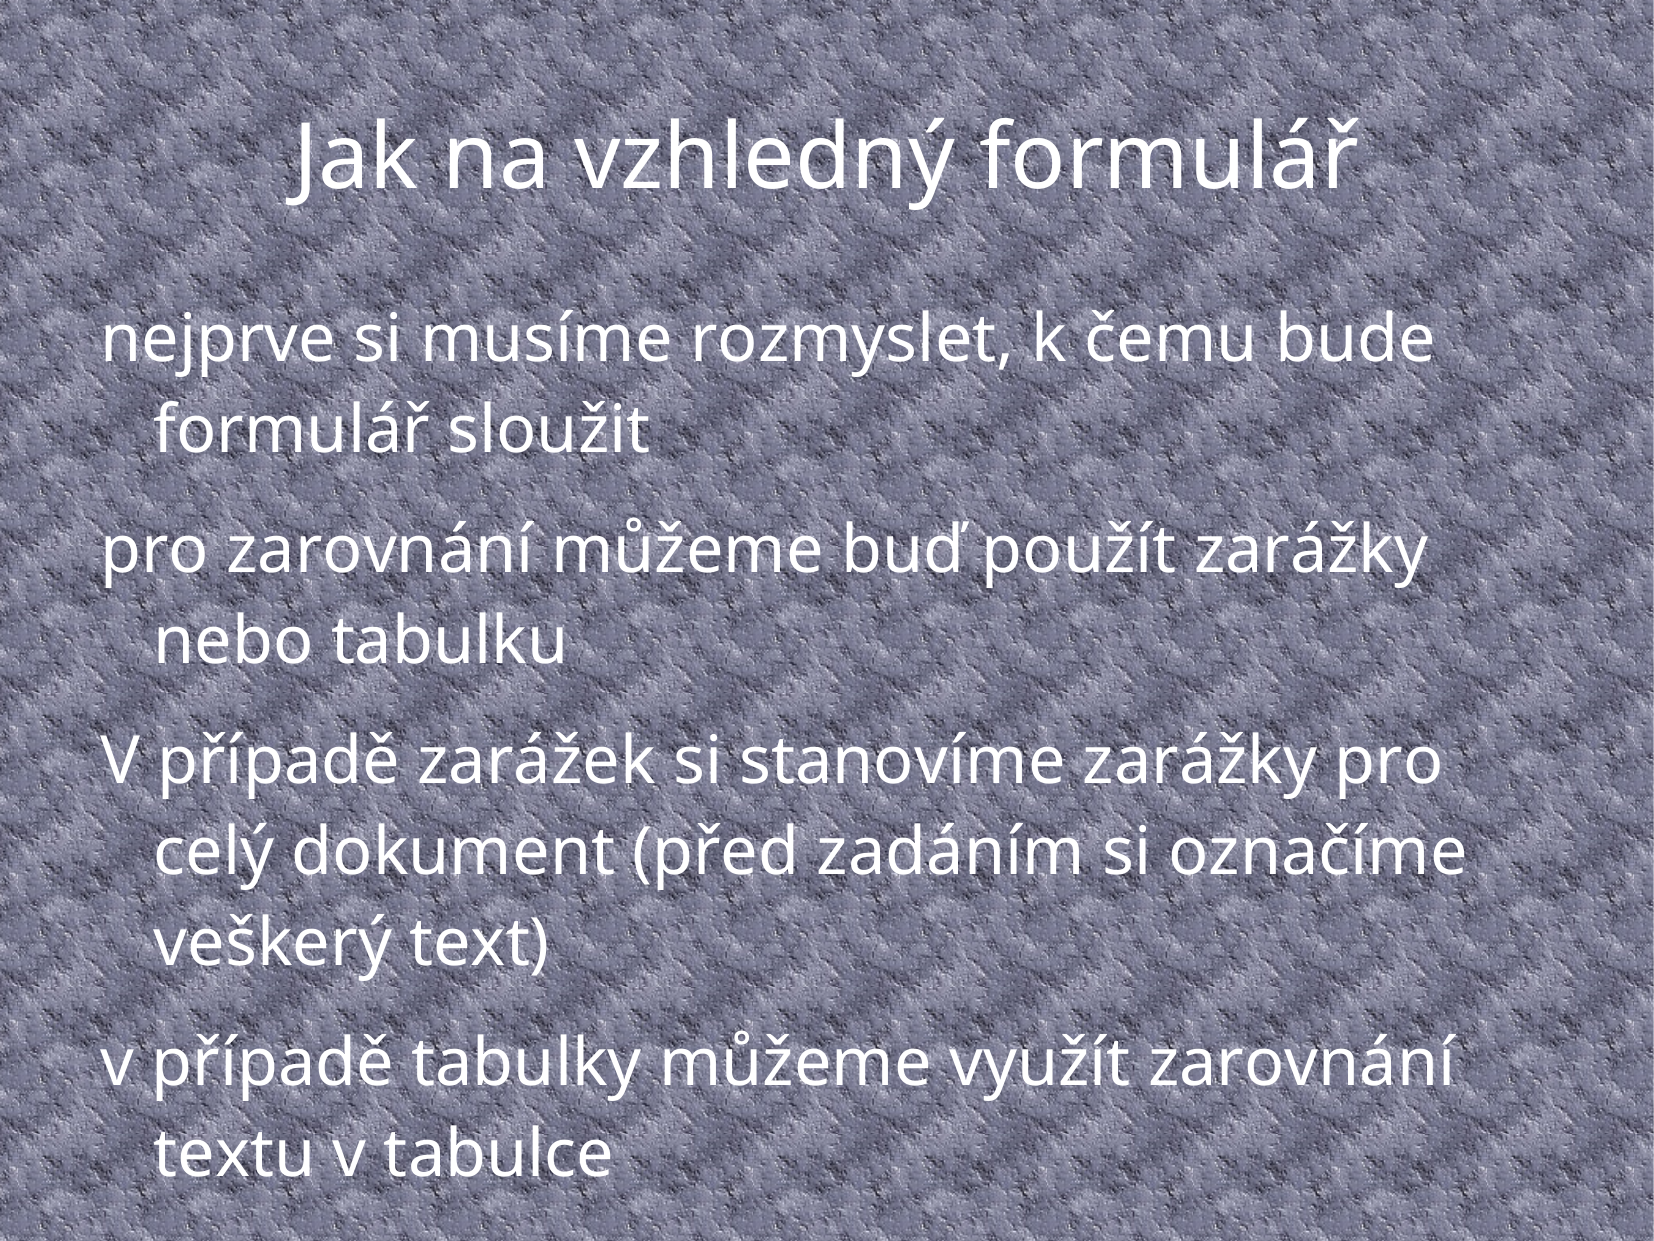

# Jak na vzhledný formulář
nejprve si musíme rozmyslet, k čemu bude formulář sloužit
pro zarovnání můžeme buď použít zarážky nebo tabulku
V případě zarážek si stanovíme zarážky pro celý dokument (před zadáním si označíme veškerý text)
v případě tabulky můžeme využít zarovnání textu v tabulce